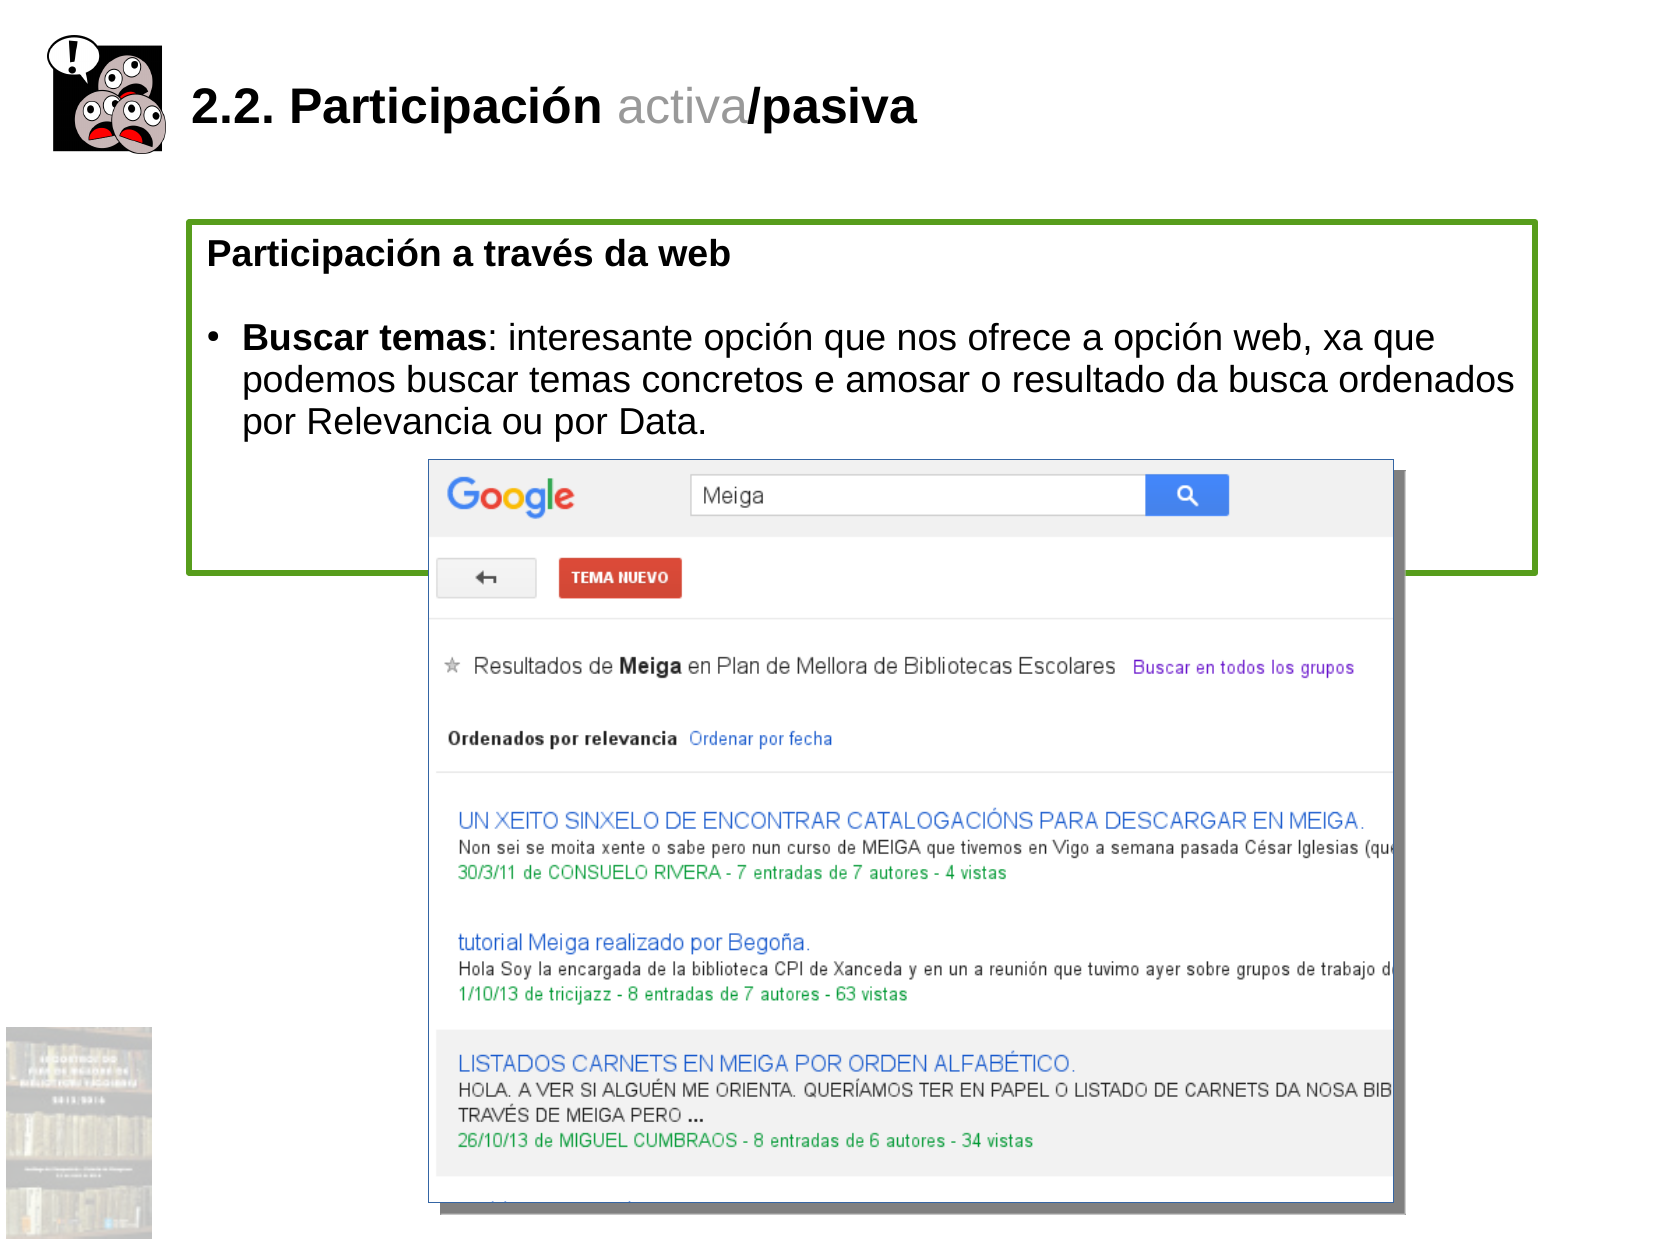

2.2. Participación activa/pasiva
Participación a través da web
Buscar temas: interesante opción que nos ofrece a opción web, xa que podemos buscar temas concretos e amosar o resultado da busca ordenados por Relevancia ou por Data.